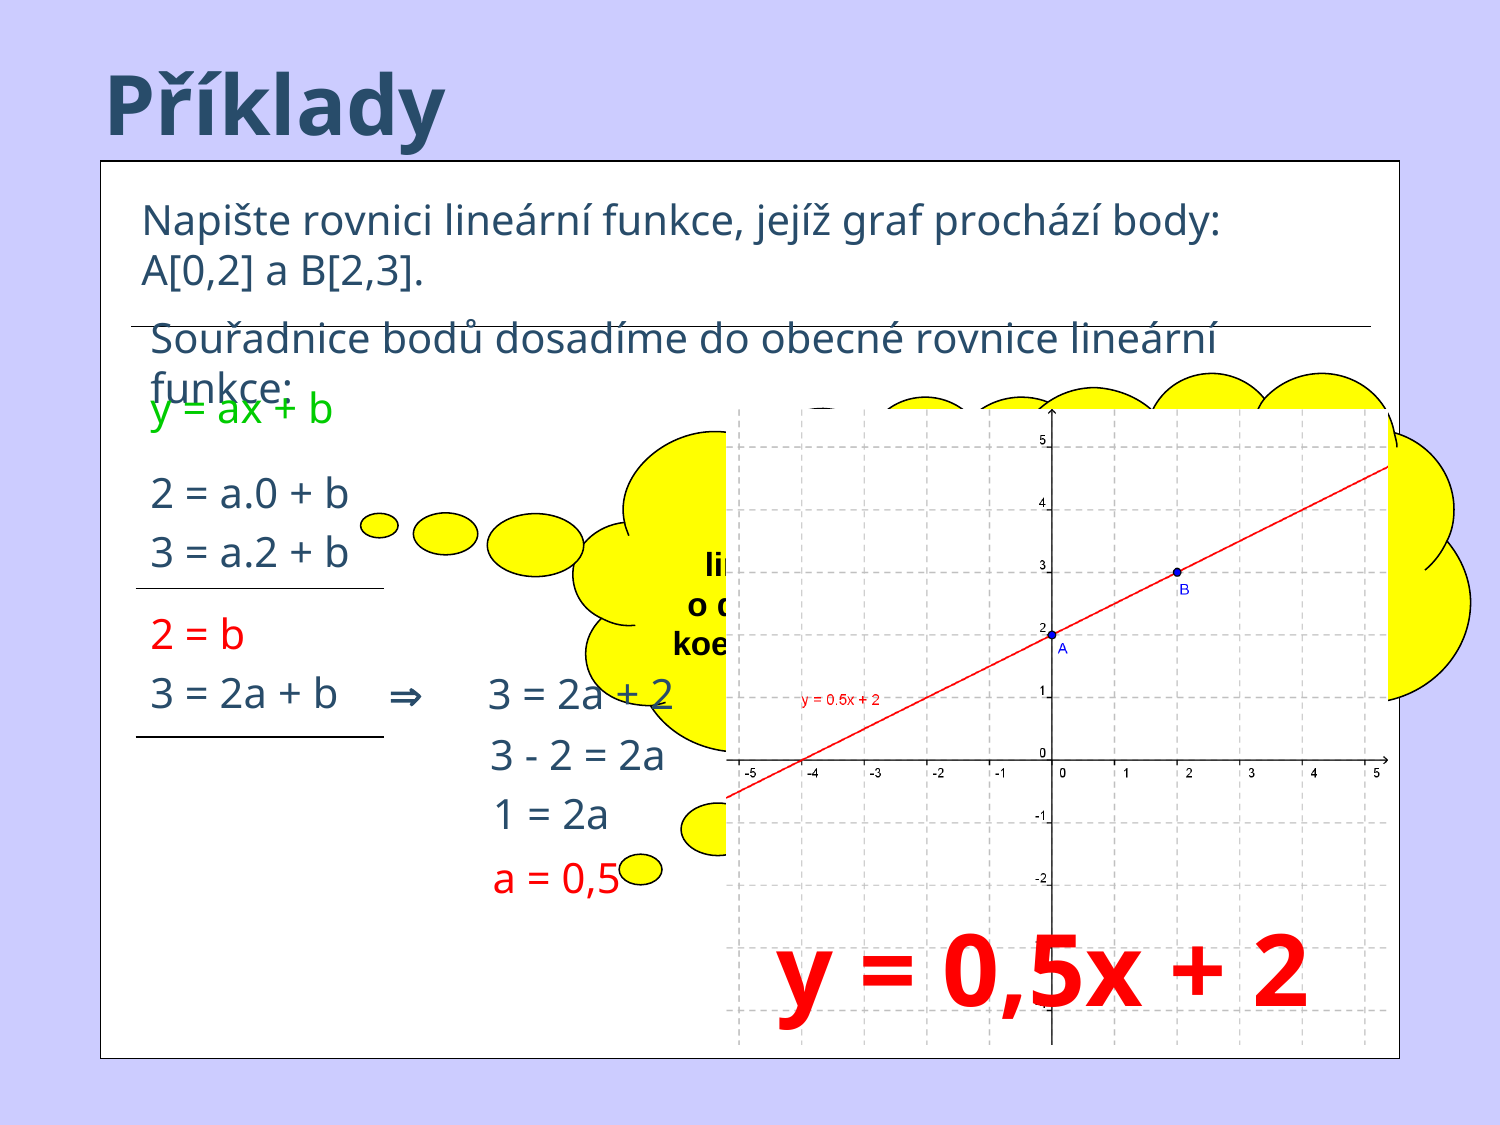

# Příklady
Napište rovnici lineární funkce, jejíž graf prochází body:
A[0,2] a B[2,3].
Souřadnice bodů dosadíme do obecné rovnice lineární funkce:
y = ax + b
Dosazením vypočítaných koeficientů a a b do obecné rovnice lineární funkce dostaneme námi hledanou rovnici funkce procházející zadanými body.
Dostaneme tak soustavu dvou lineárních rovnic
o dvou neznámých: koeficientech lineární funkce a a b.
2 = a.0 + b
3 = a.2 + b
2 = b
3 = 2a + b

3 = 2a + 2
3 - 2 = 2a
1 = 2a
a = 0,5
y = 0,5x + 2